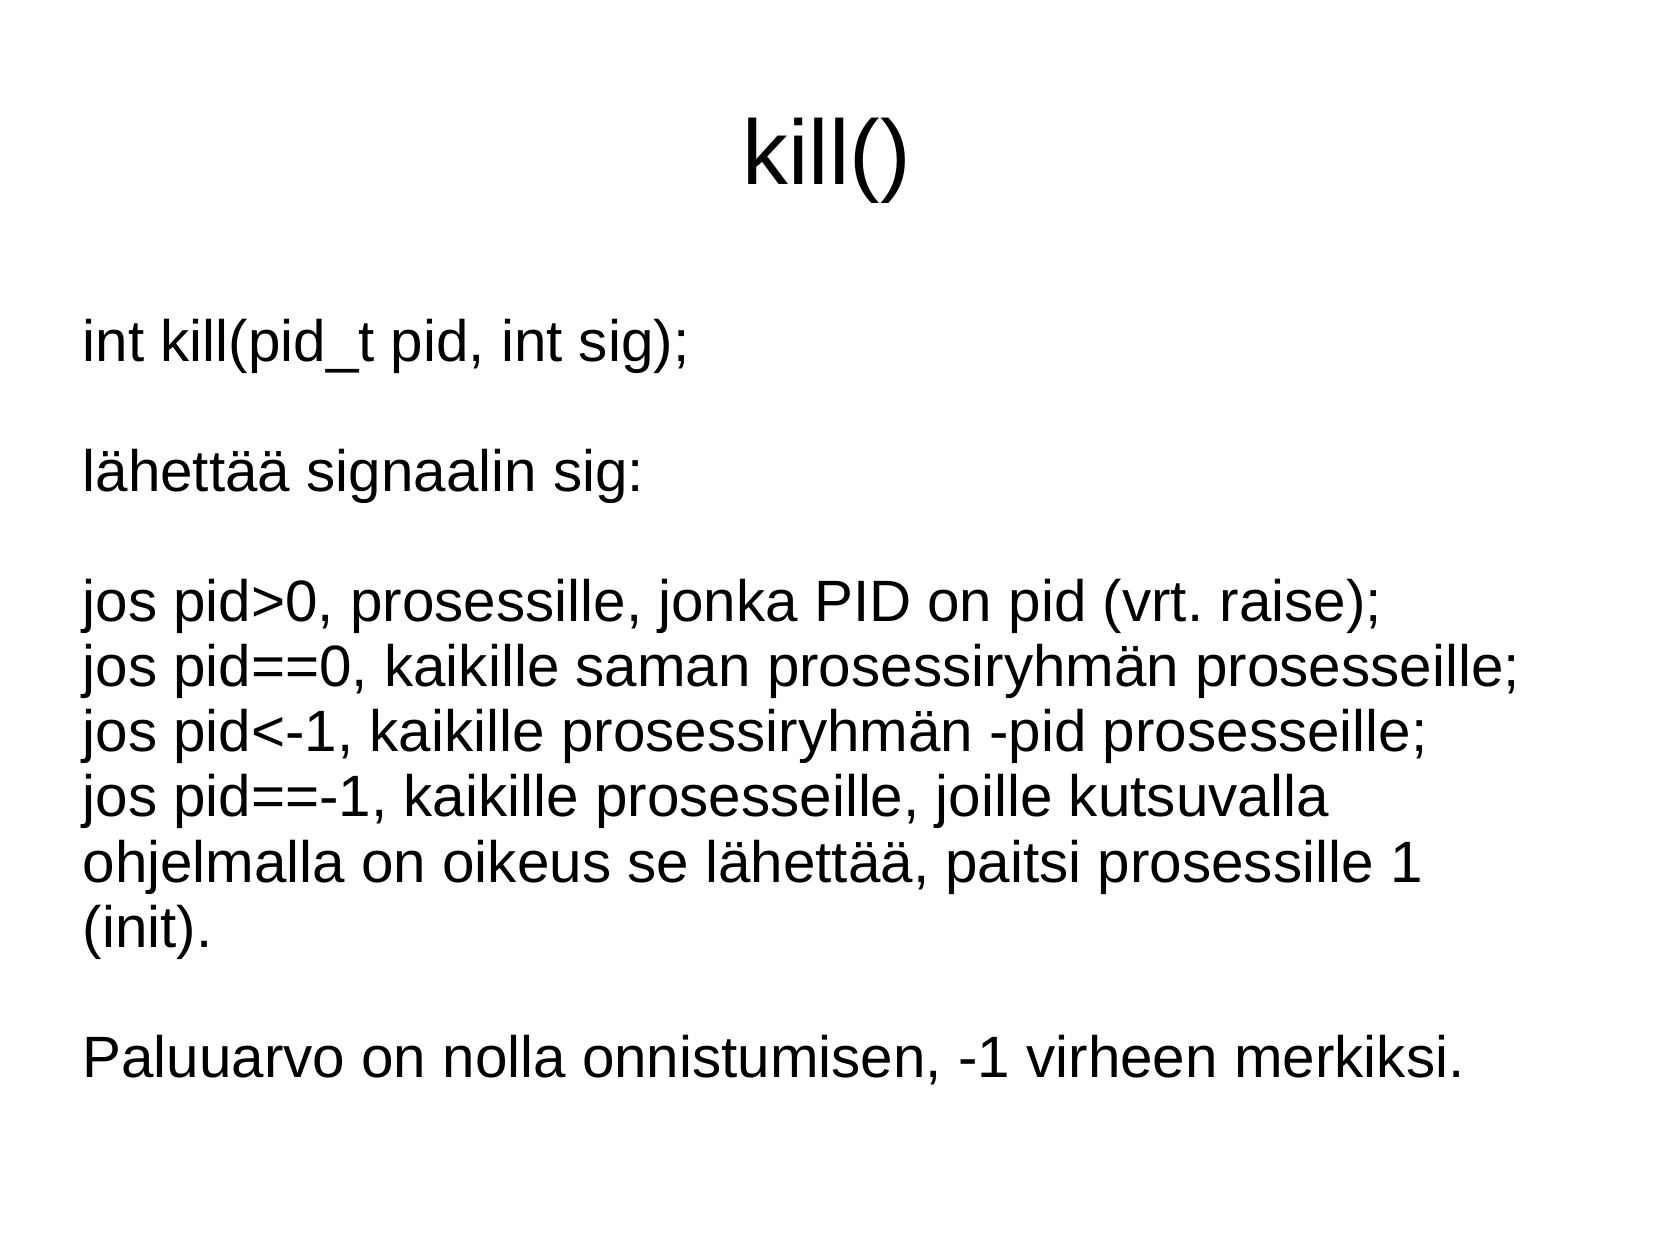

# kill()
int kill(pid_t pid, int sig);
lähettää signaalin sig:
jos pid>0, prosessille, jonka PID on pid (vrt. raise);
jos pid==0, kaikille saman prosessiryhmän prosesseille;
jos pid<-1, kaikille prosessiryhmän -pid prosesseille;
jos pid==-1, kaikille prosesseille, joille kutsuvalla ohjelmalla on oikeus se lähettää, paitsi prosessille 1 (init).
Paluuarvo on nolla onnistumisen, -1 virheen merkiksi.